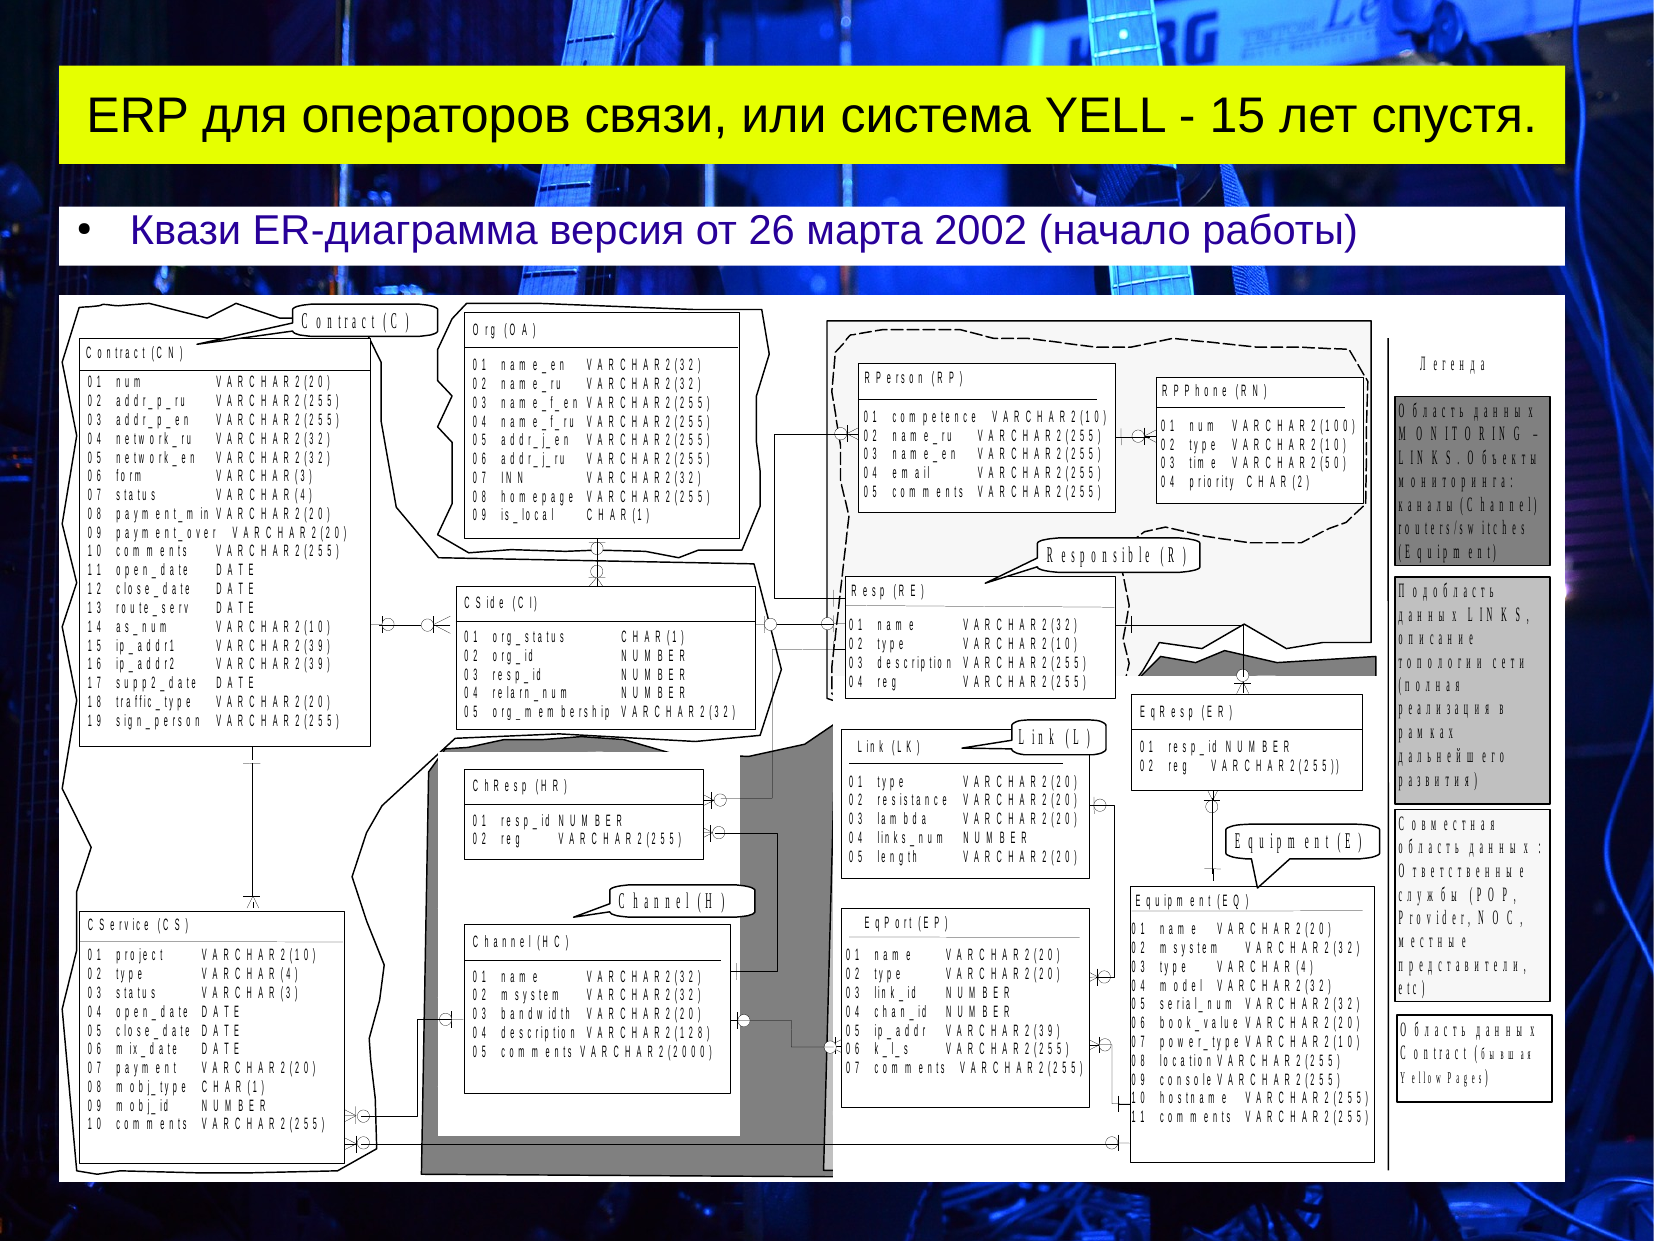

# ERP для операторов связи, или система YELL - 15 лет спустя.
Квази ER-диаграмма версия от 26 марта 2002 (начало работы)